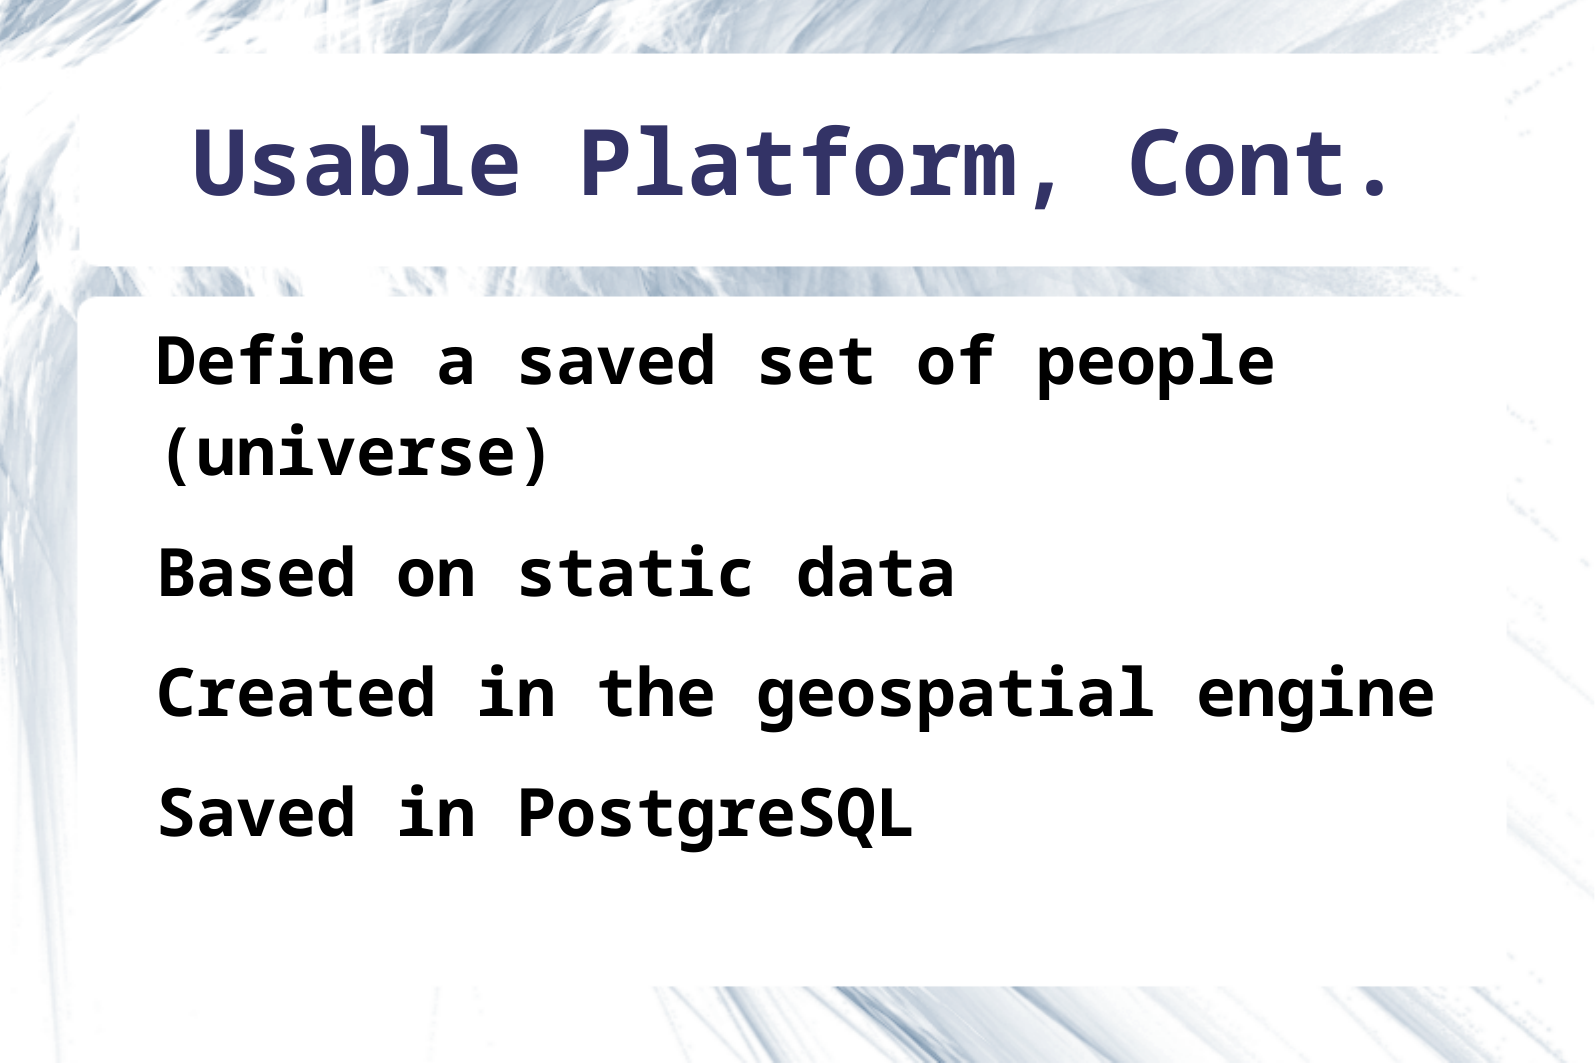

# Usable Platform, Cont.
Define a saved set of people (universe)
Based on static data
Created in the geospatial engine
Saved in PostgreSQL